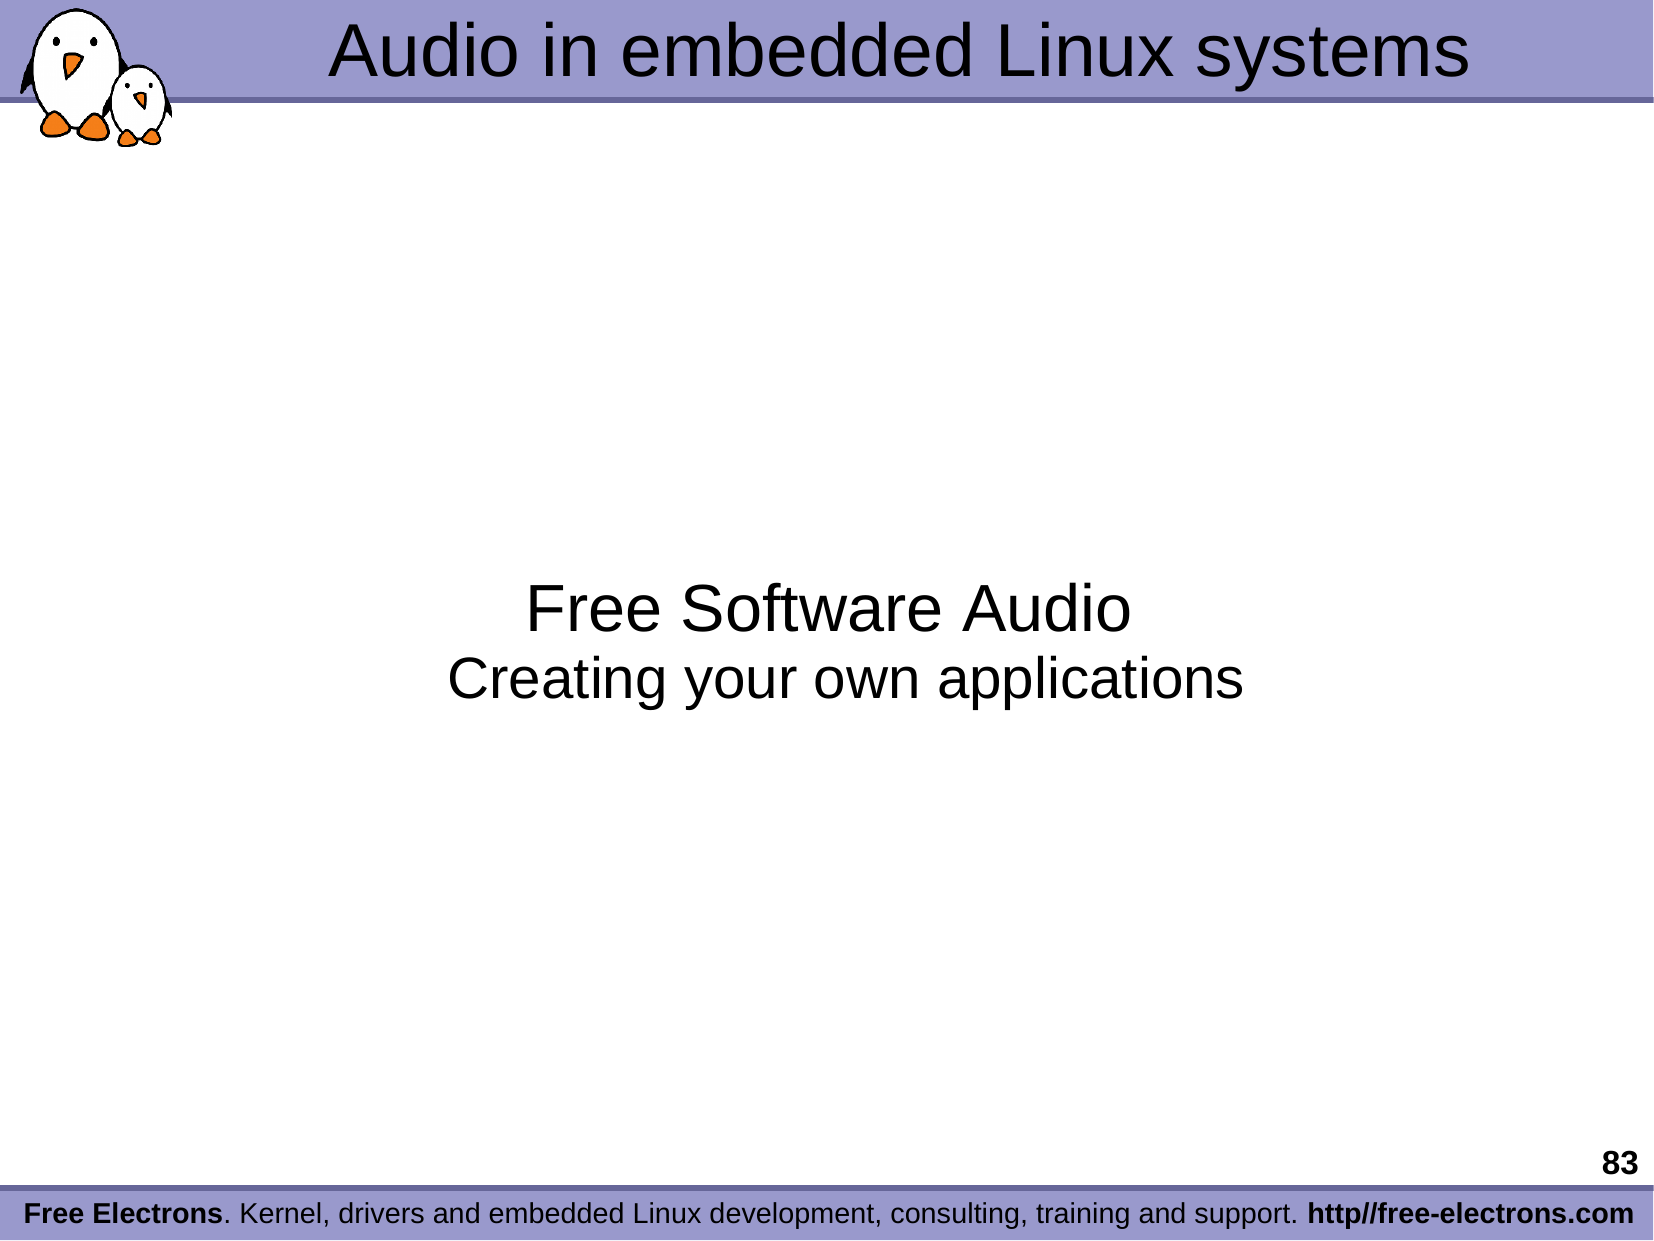

# Audio in embedded Linux systems
Free Software Audio
Creating your own applications